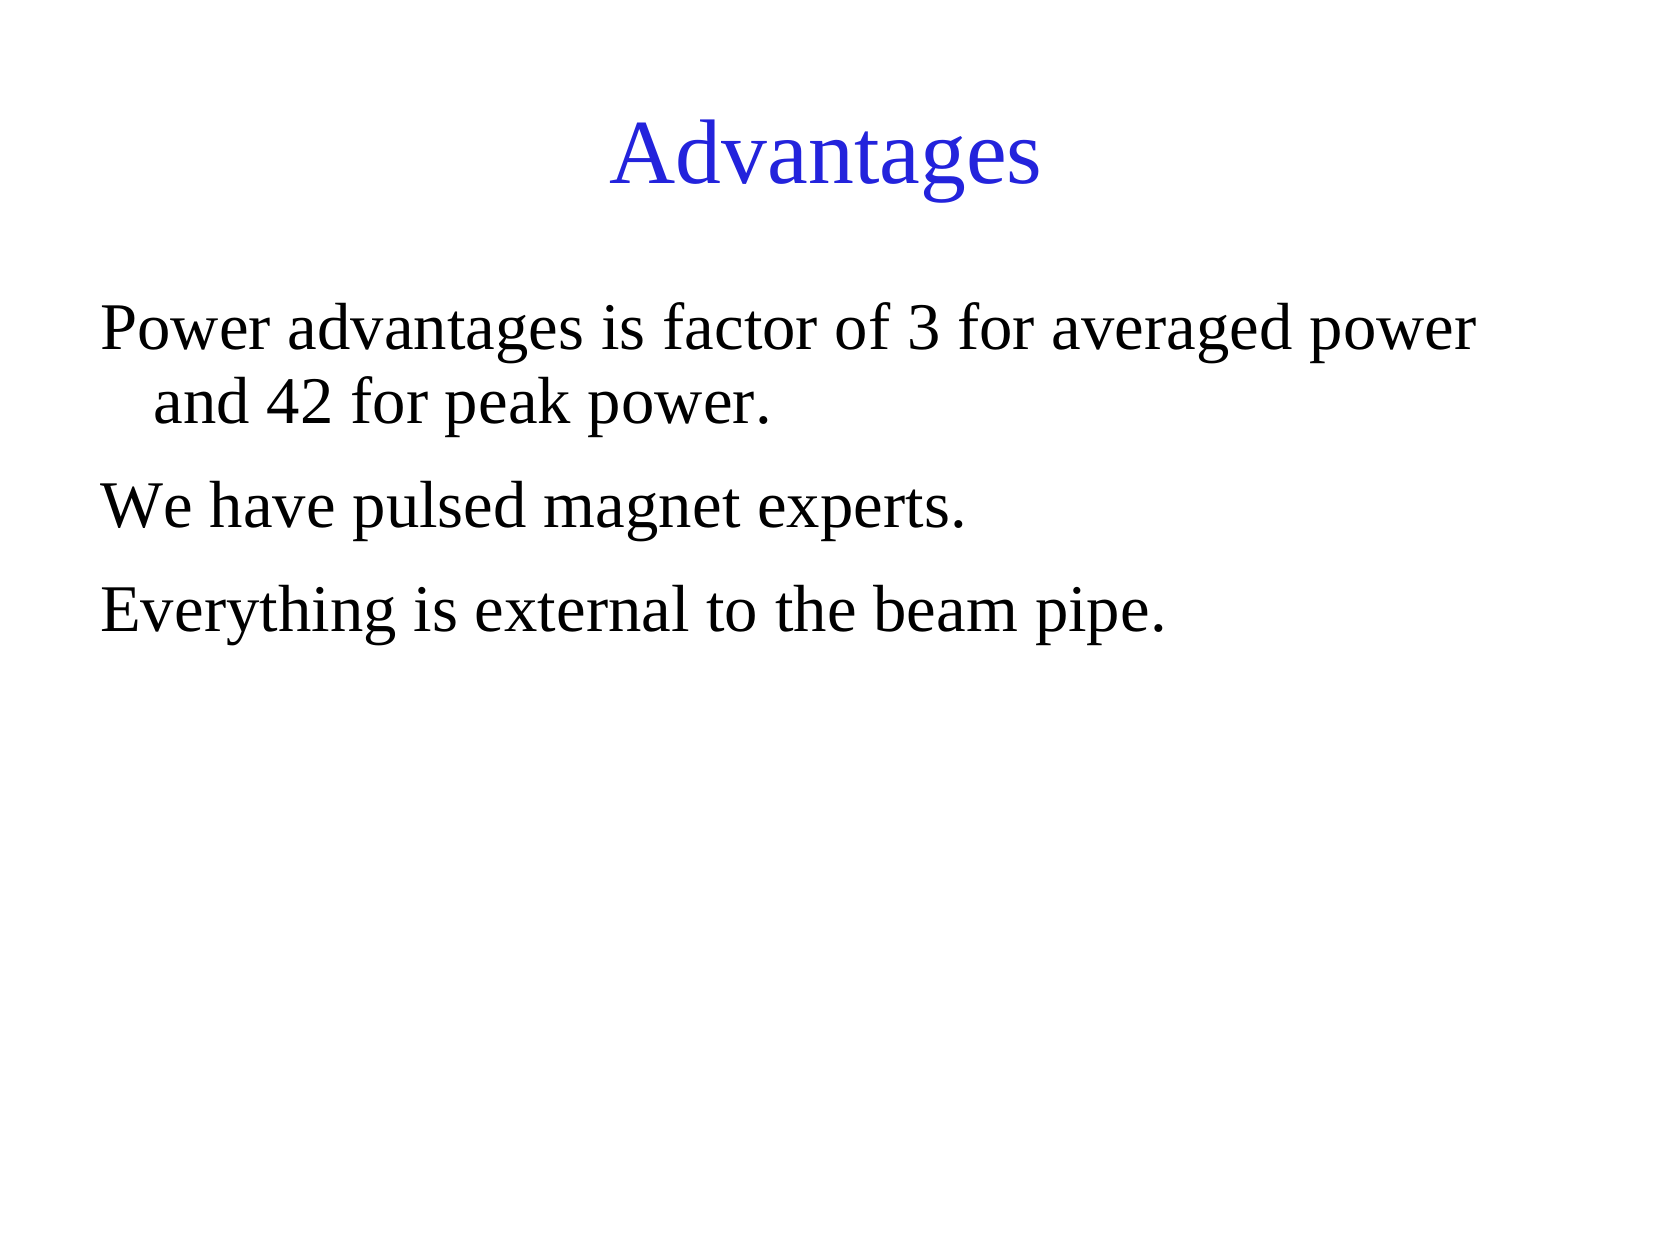

# Advantages
Power advantages is factor of 3 for averaged power and 42 for peak power.
We have pulsed magnet experts.
Everything is external to the beam pipe.